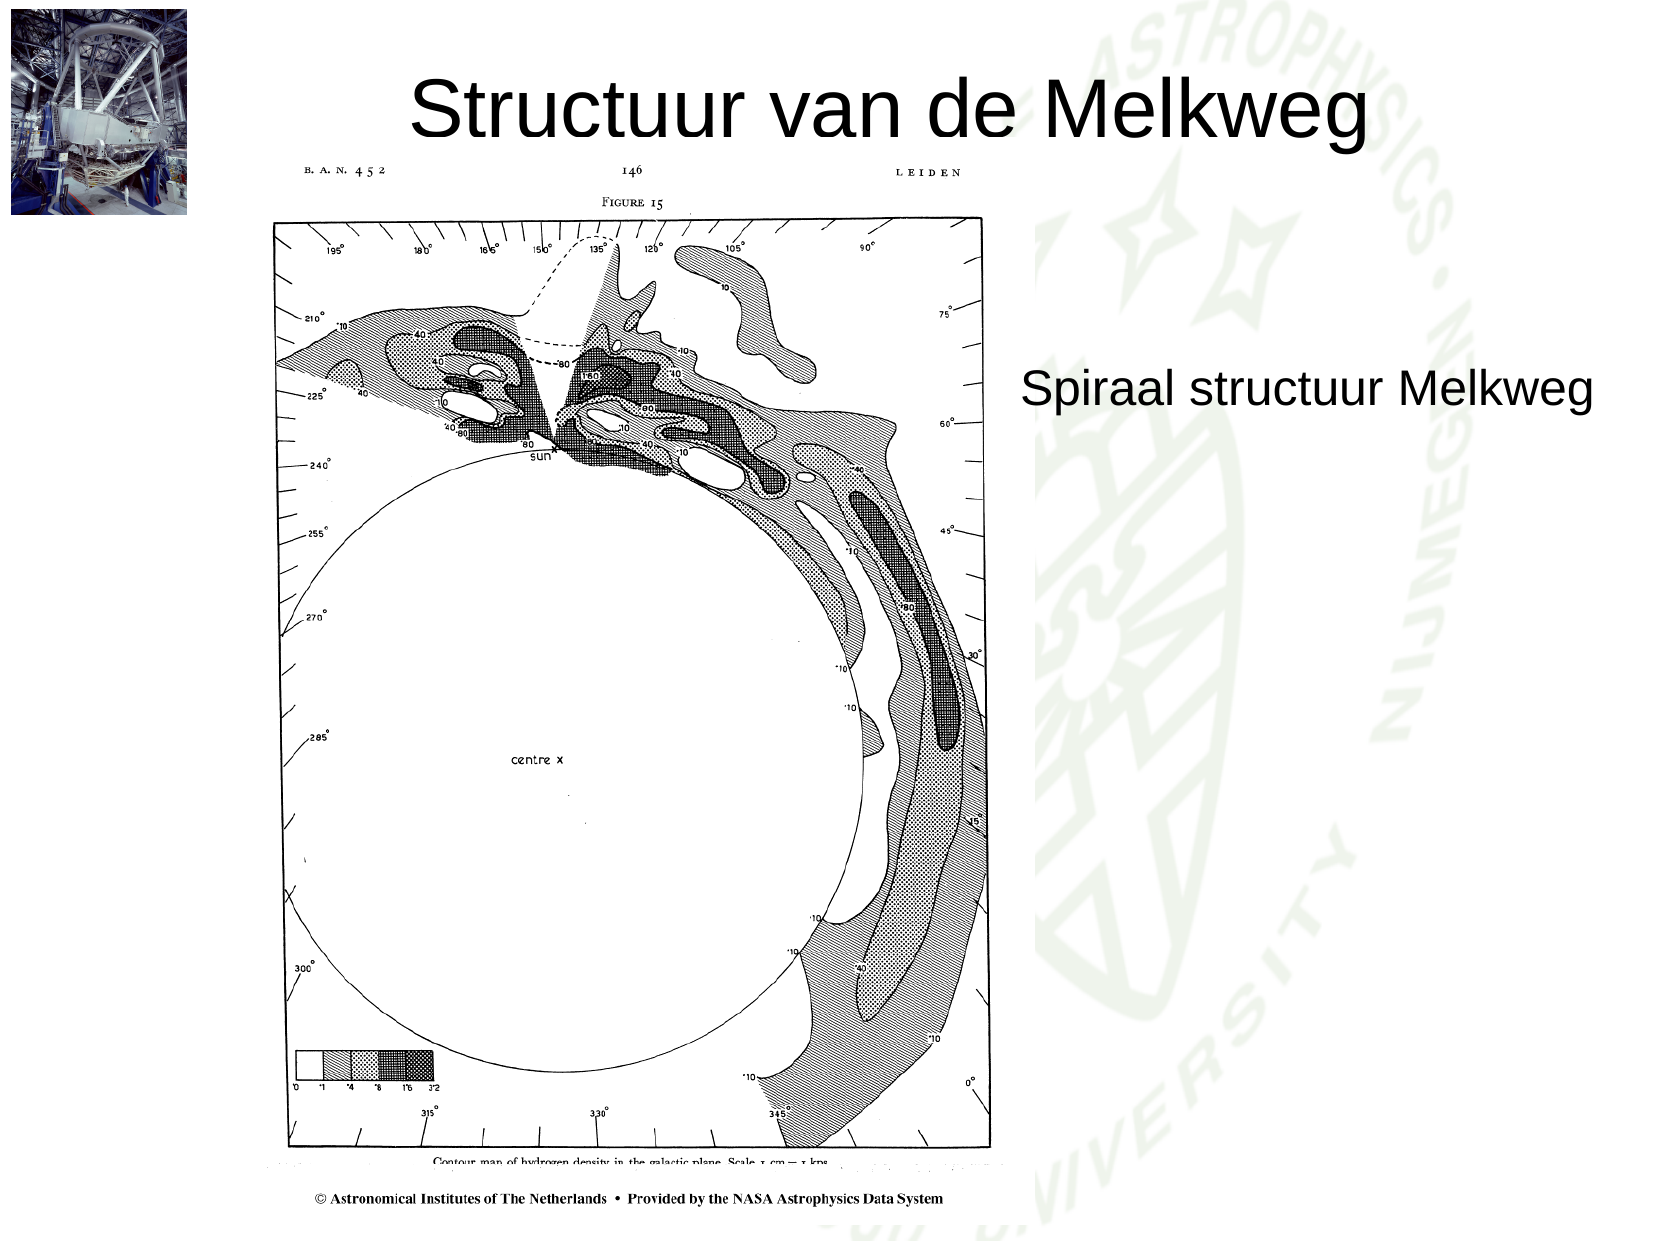

Structuur van de Melkweg
Spiraal structuur Melkweg